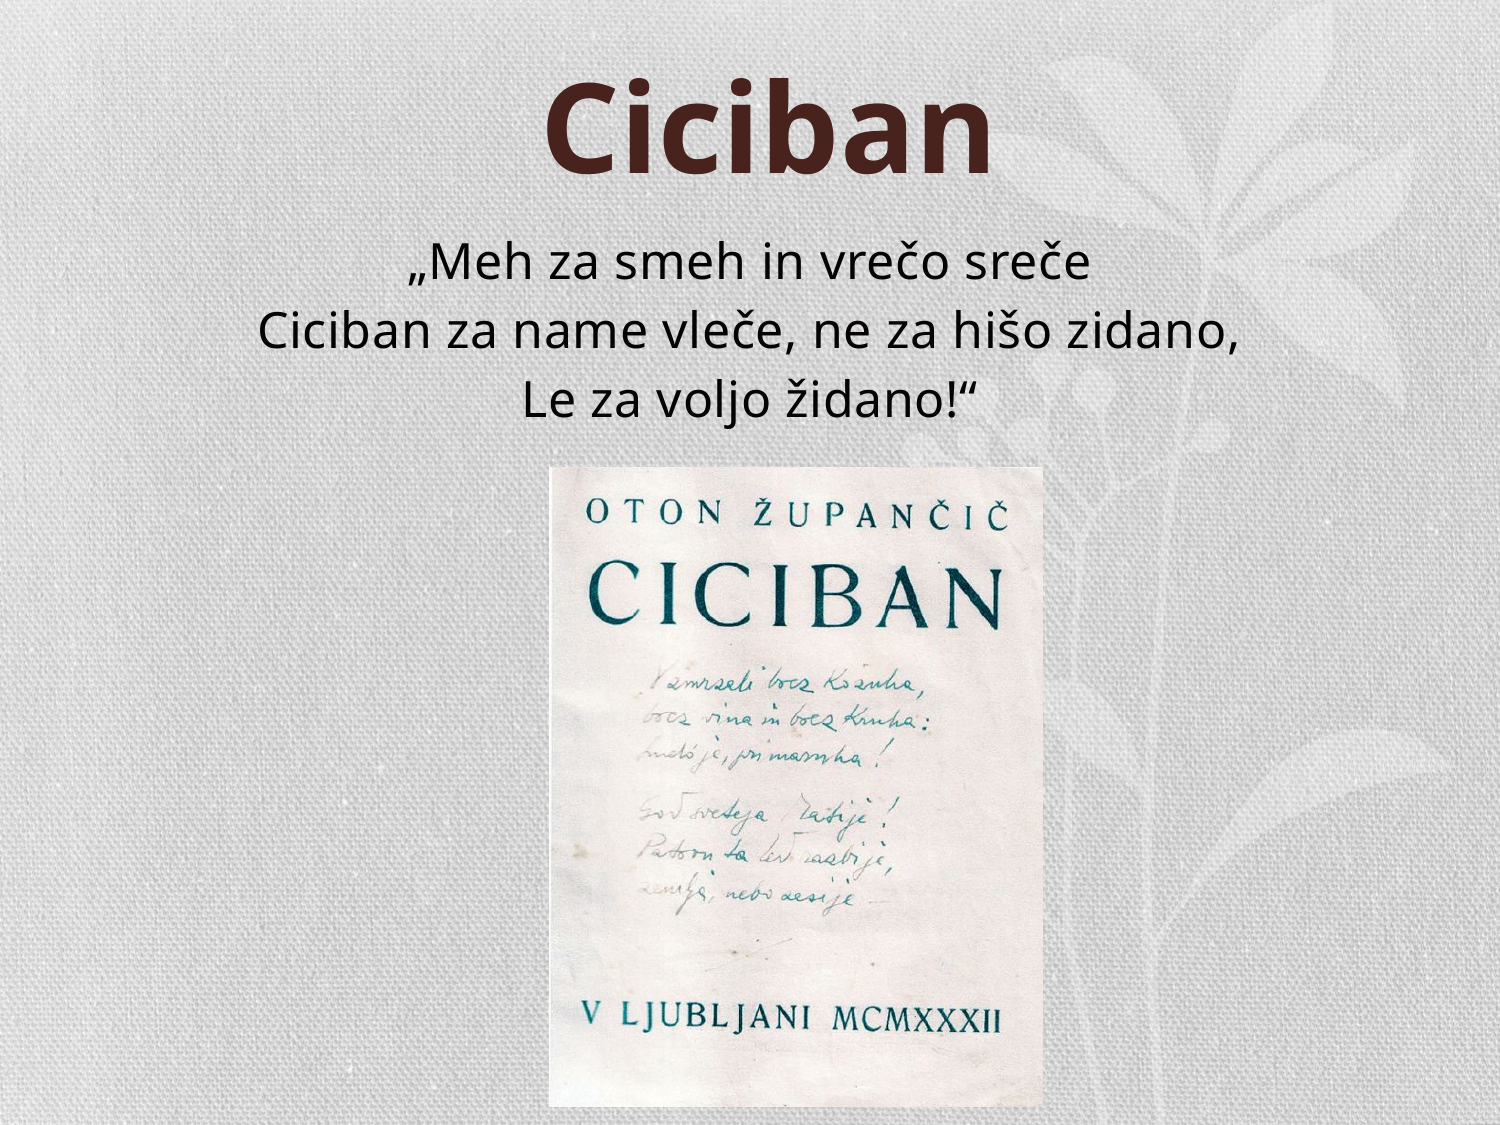

# Ciciban
„Meh za smeh in vrečo sreče
Ciciban za name vleče, ne za hišo zidano,
Le za voljo židano!“